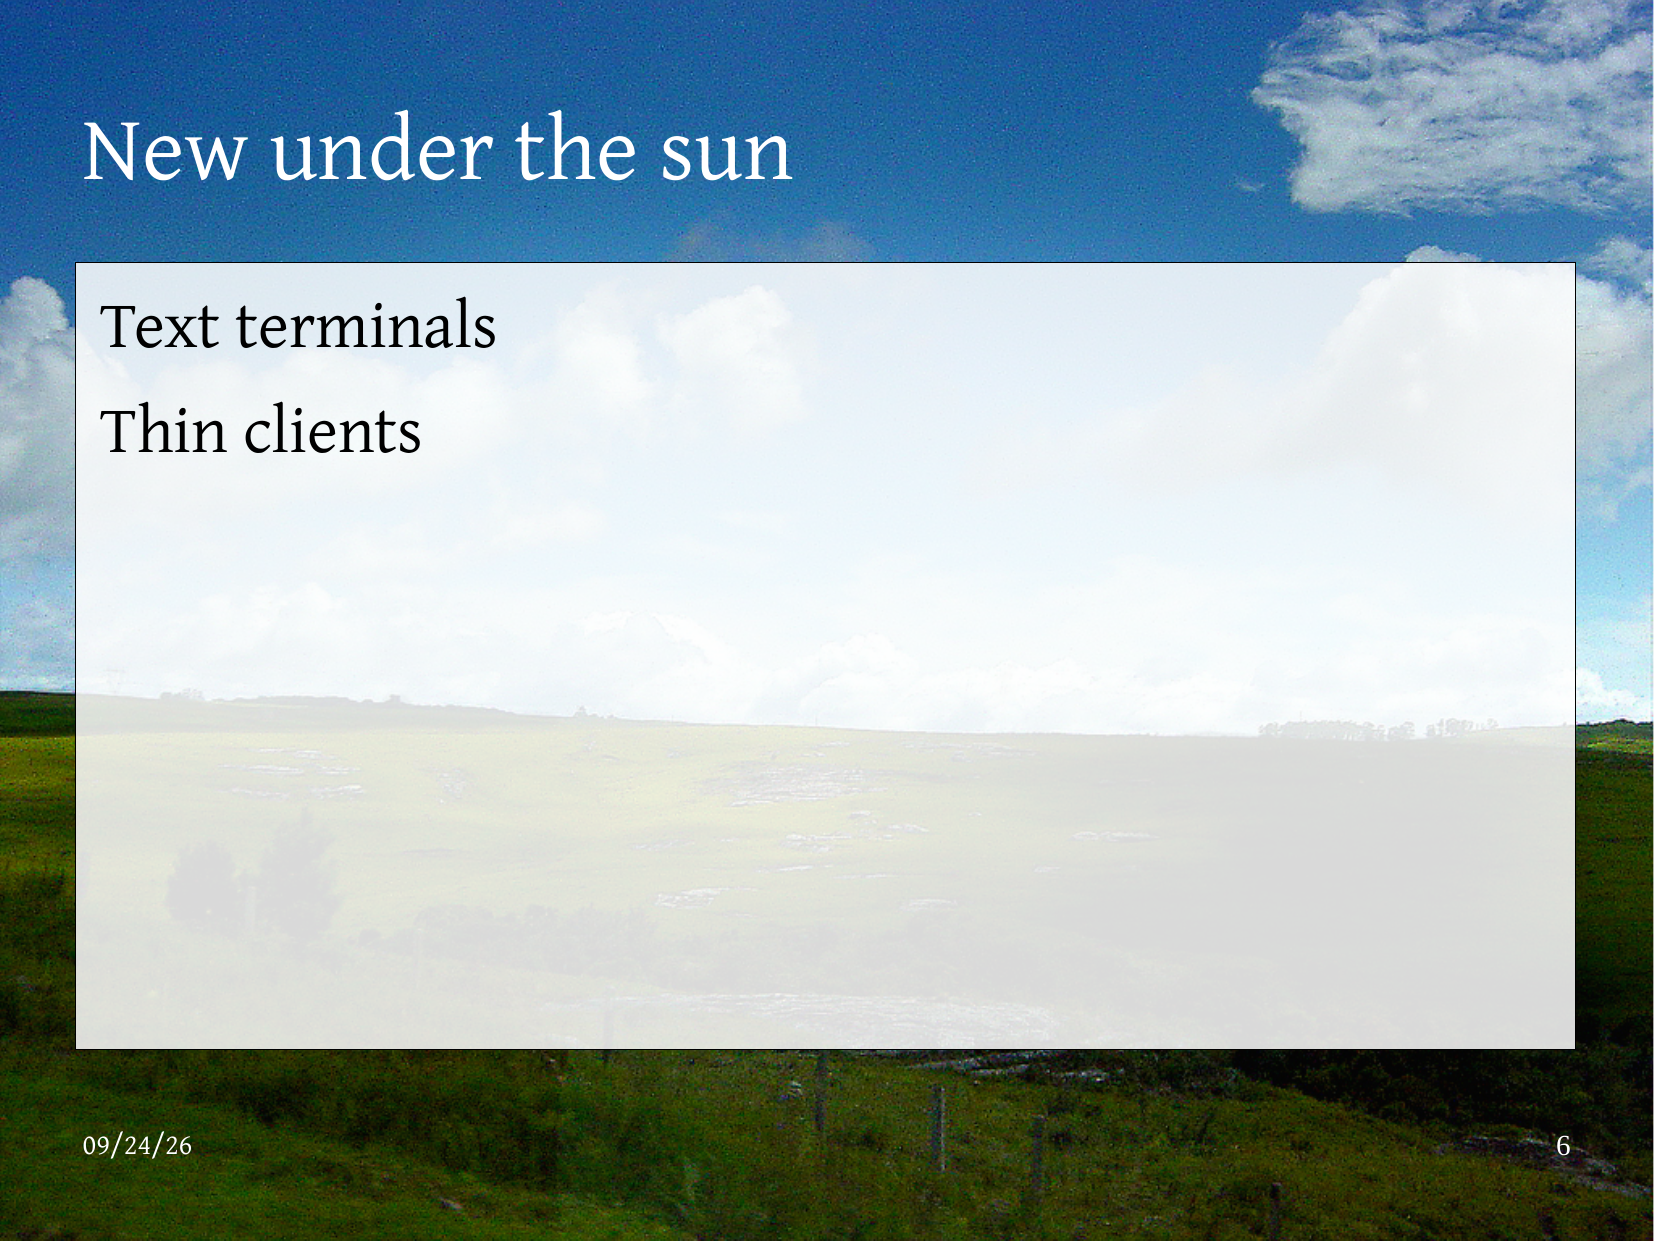

# New under the sun
Text terminals
Thin clients
6